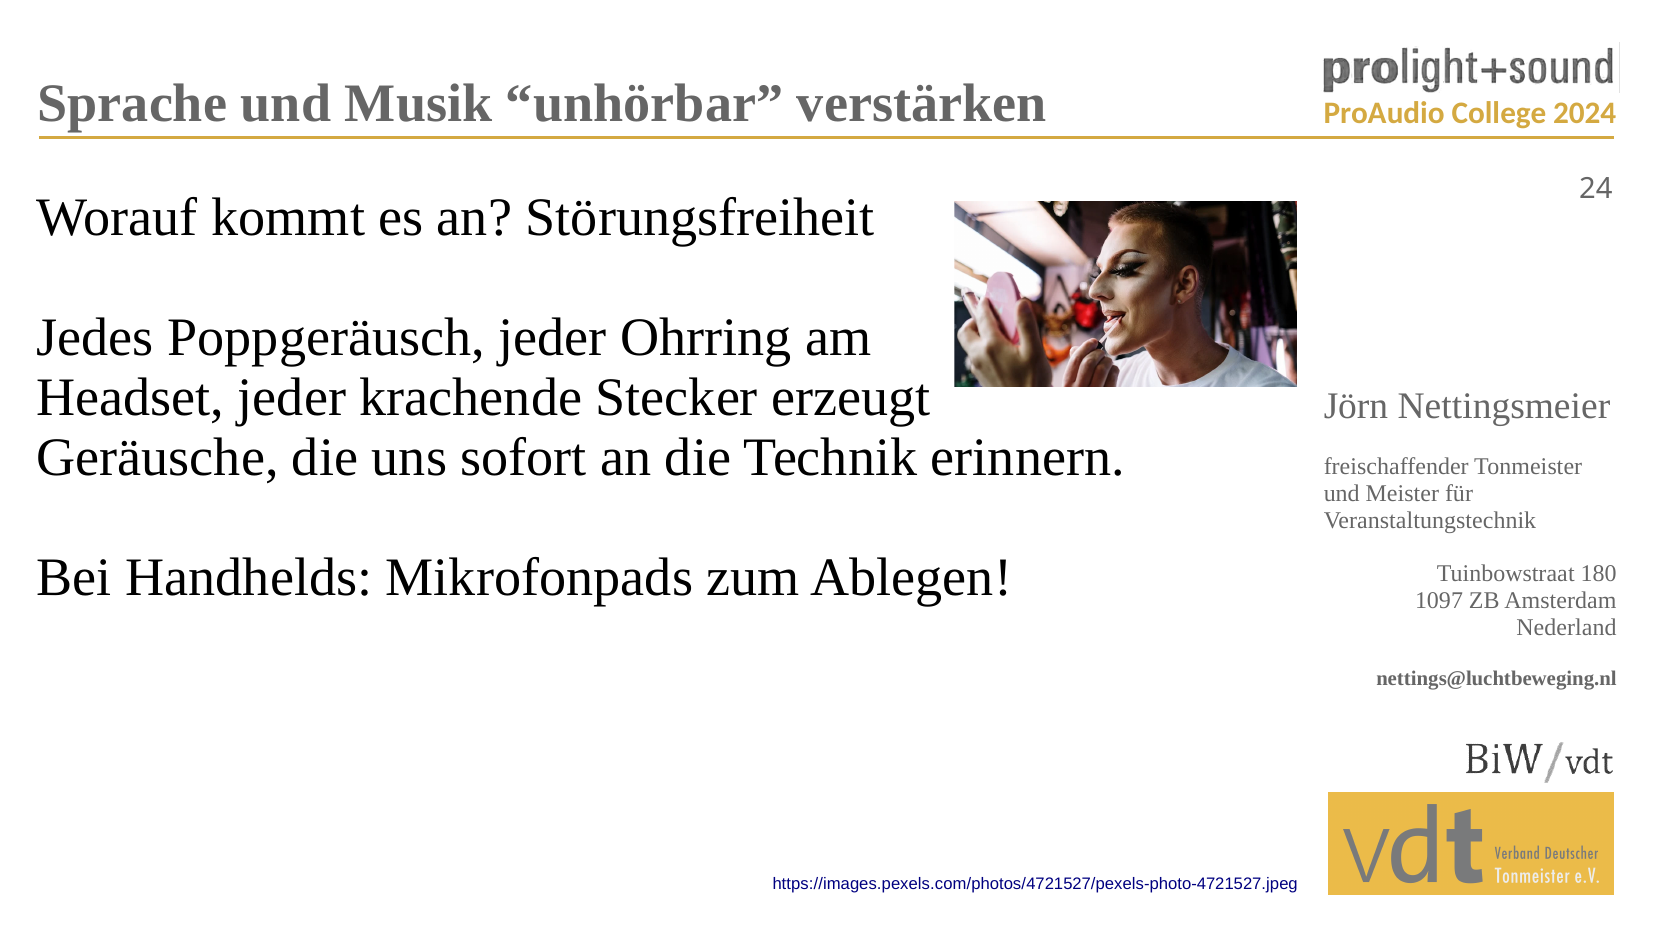

Sprache und Musik “unhörbar” verstärken
24
# Worauf kommt es an? Störungsfreiheit
Jedes Poppgeräusch, jeder Ohrring am
Headset, jeder krachende Stecker erzeugt
Geräusche, die uns sofort an die Technik erinnern.
Bei Handhelds: Mikrofonpads zum Ablegen!
https://images.pexels.com/photos/4721527/pexels-photo-4721527.jpeg